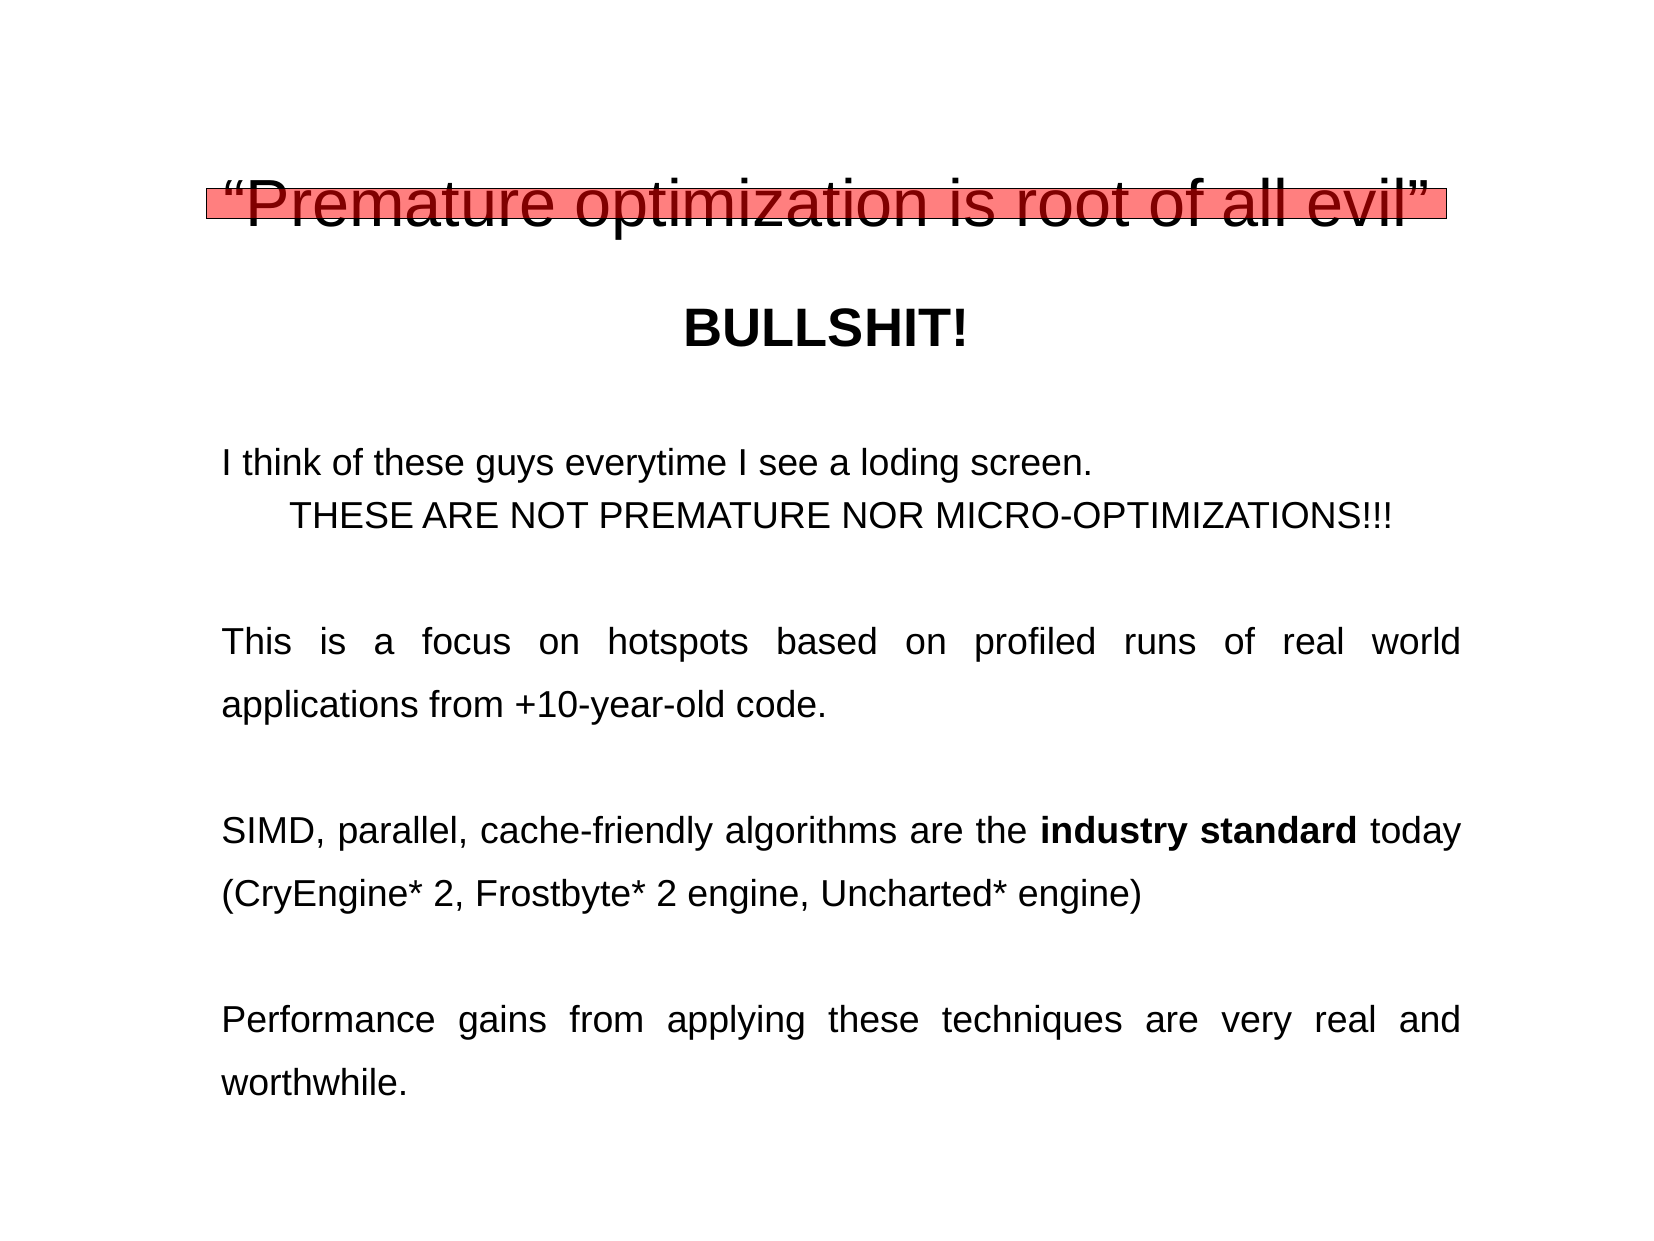

# “Premature optimization is root of all evil”
BULLSHIT!
I think of these guys everytime I see a loding screen.
THESE ARE NOT PREMATURE NOR MICRO-OPTIMIZATIONS!!!
This is a focus on hotspots based on profiled runs of real world applications from +10-year-old code.
SIMD, parallel, cache-friendly algorithms are the industry standard today (CryEngine* 2, Frostbyte* 2 engine, Uncharted* engine)
Performance gains from applying these techniques are very real and worthwhile.